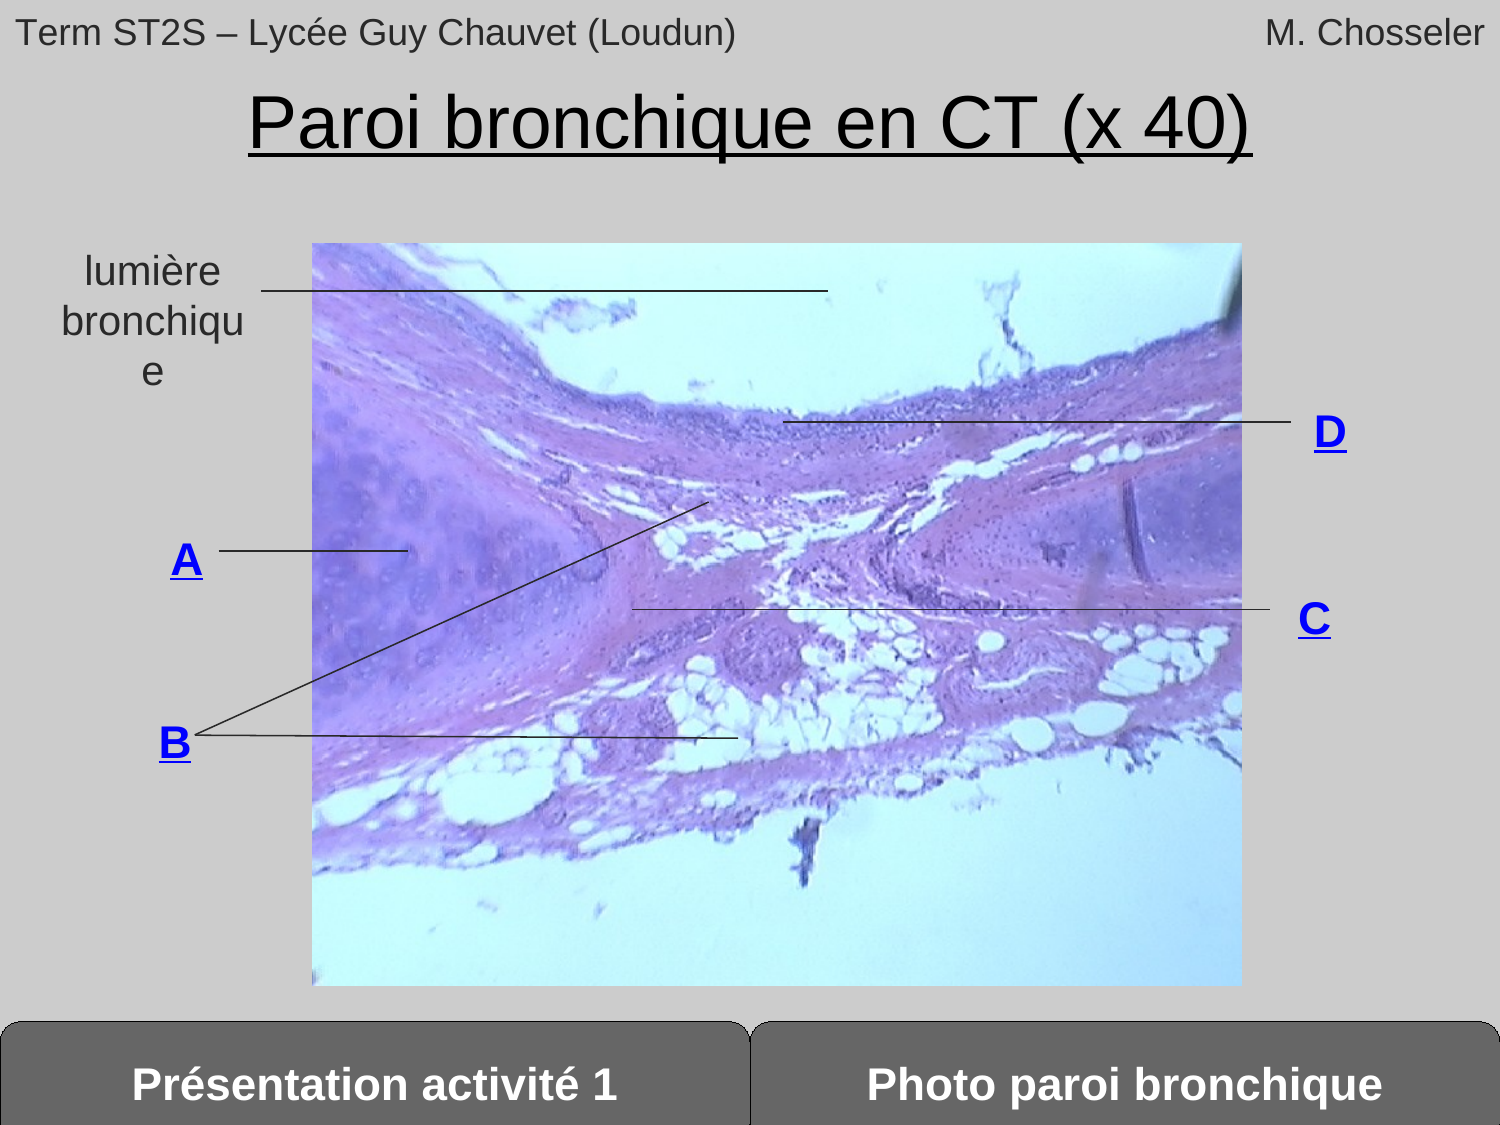

# Paroi bronchique en CT (x 40)
lumière bronchique
D
A
C
B